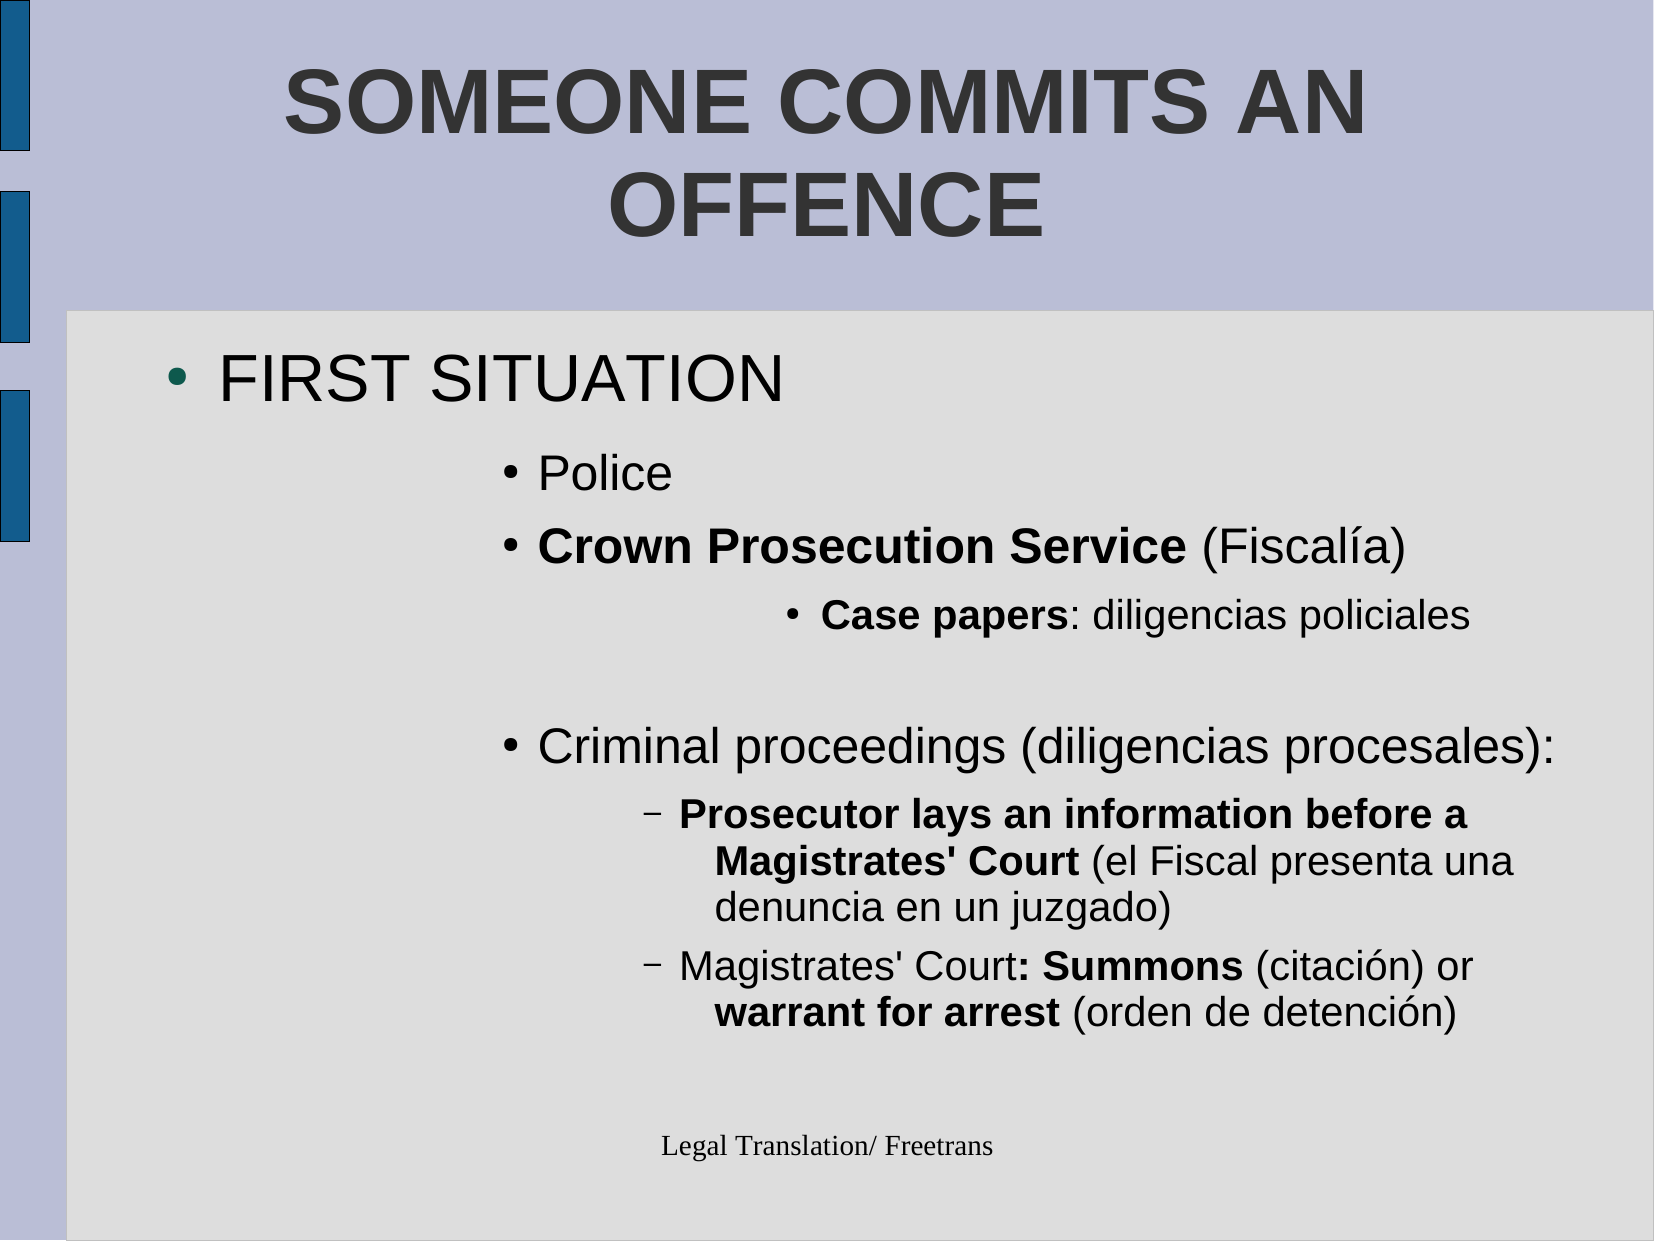

# SOMEONE COMMITS AN OFFENCE
FIRST SITUATION
Police
Crown Prosecution Service (Fiscalía)
Case papers: diligencias policiales
Criminal proceedings (diligencias procesales):
Prosecutor lays an information before a Magistrates' Court (el Fiscal presenta una denuncia en un juzgado)
Magistrates' Court: Summons (citación) or warrant for arrest (orden de detención)
Legal Translation/ Freetrans